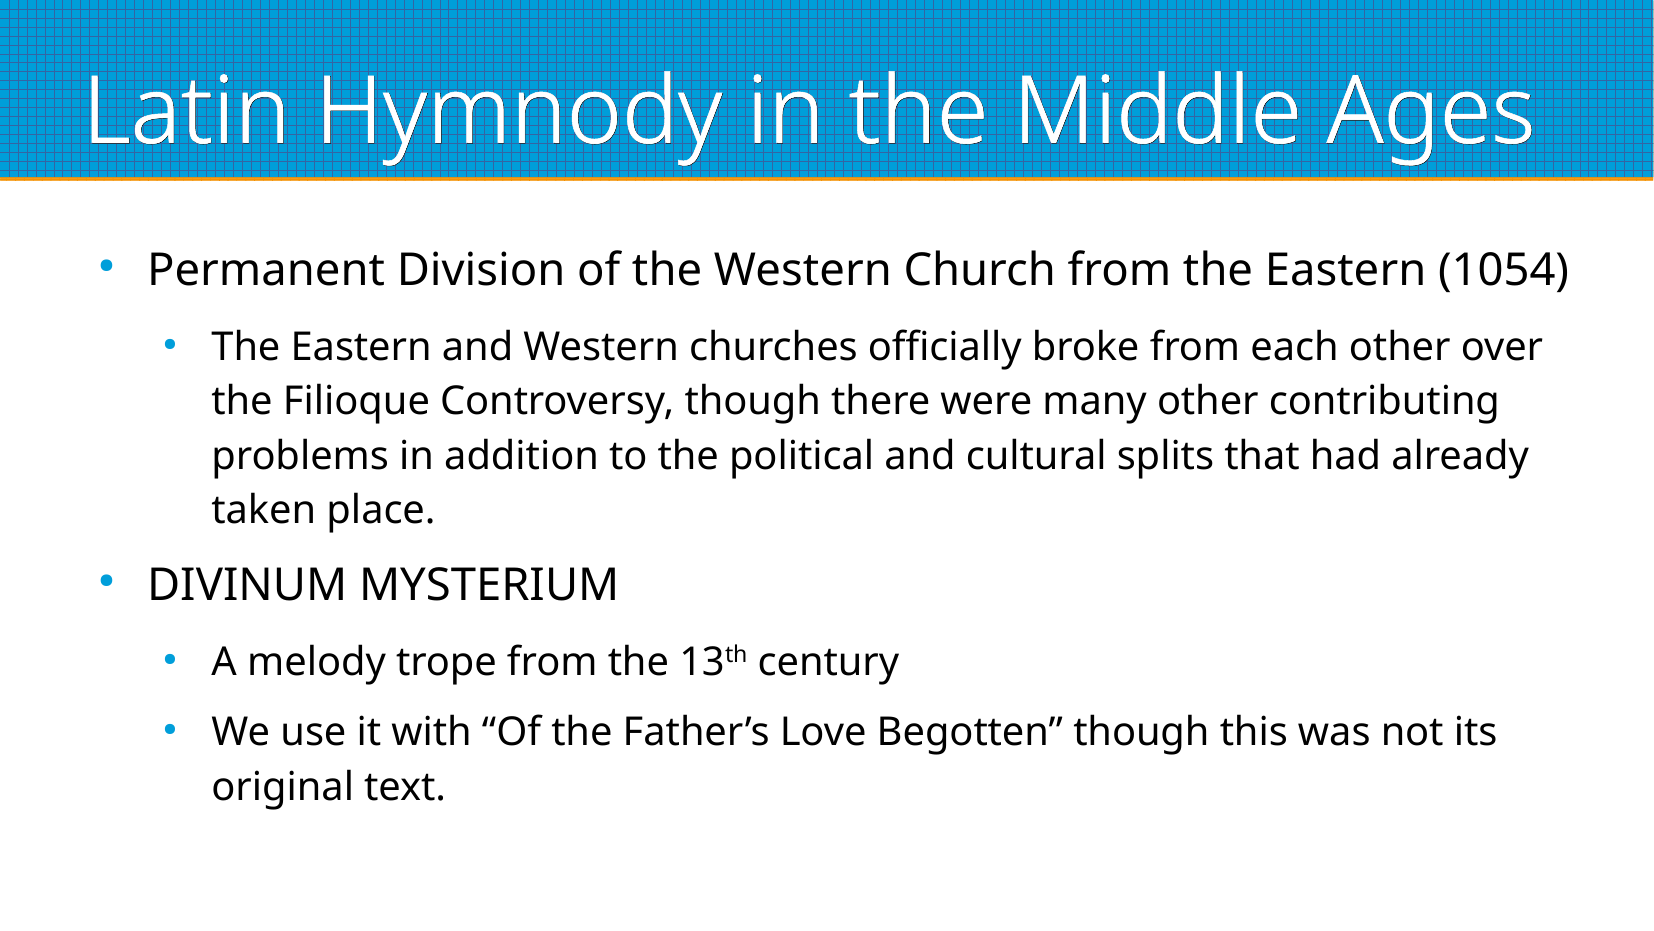

# Latin Hymnody in the Middle Ages
Permanent Division of the Western Church from the Eastern (1054)
The Eastern and Western churches officially broke from each other over the Filioque Controversy, though there were many other contributing problems in addition to the political and cultural splits that had already taken place.
DIVINUM MYSTERIUM
A melody trope from the 13th century
We use it with “Of the Father’s Love Begotten” though this was not its original text.